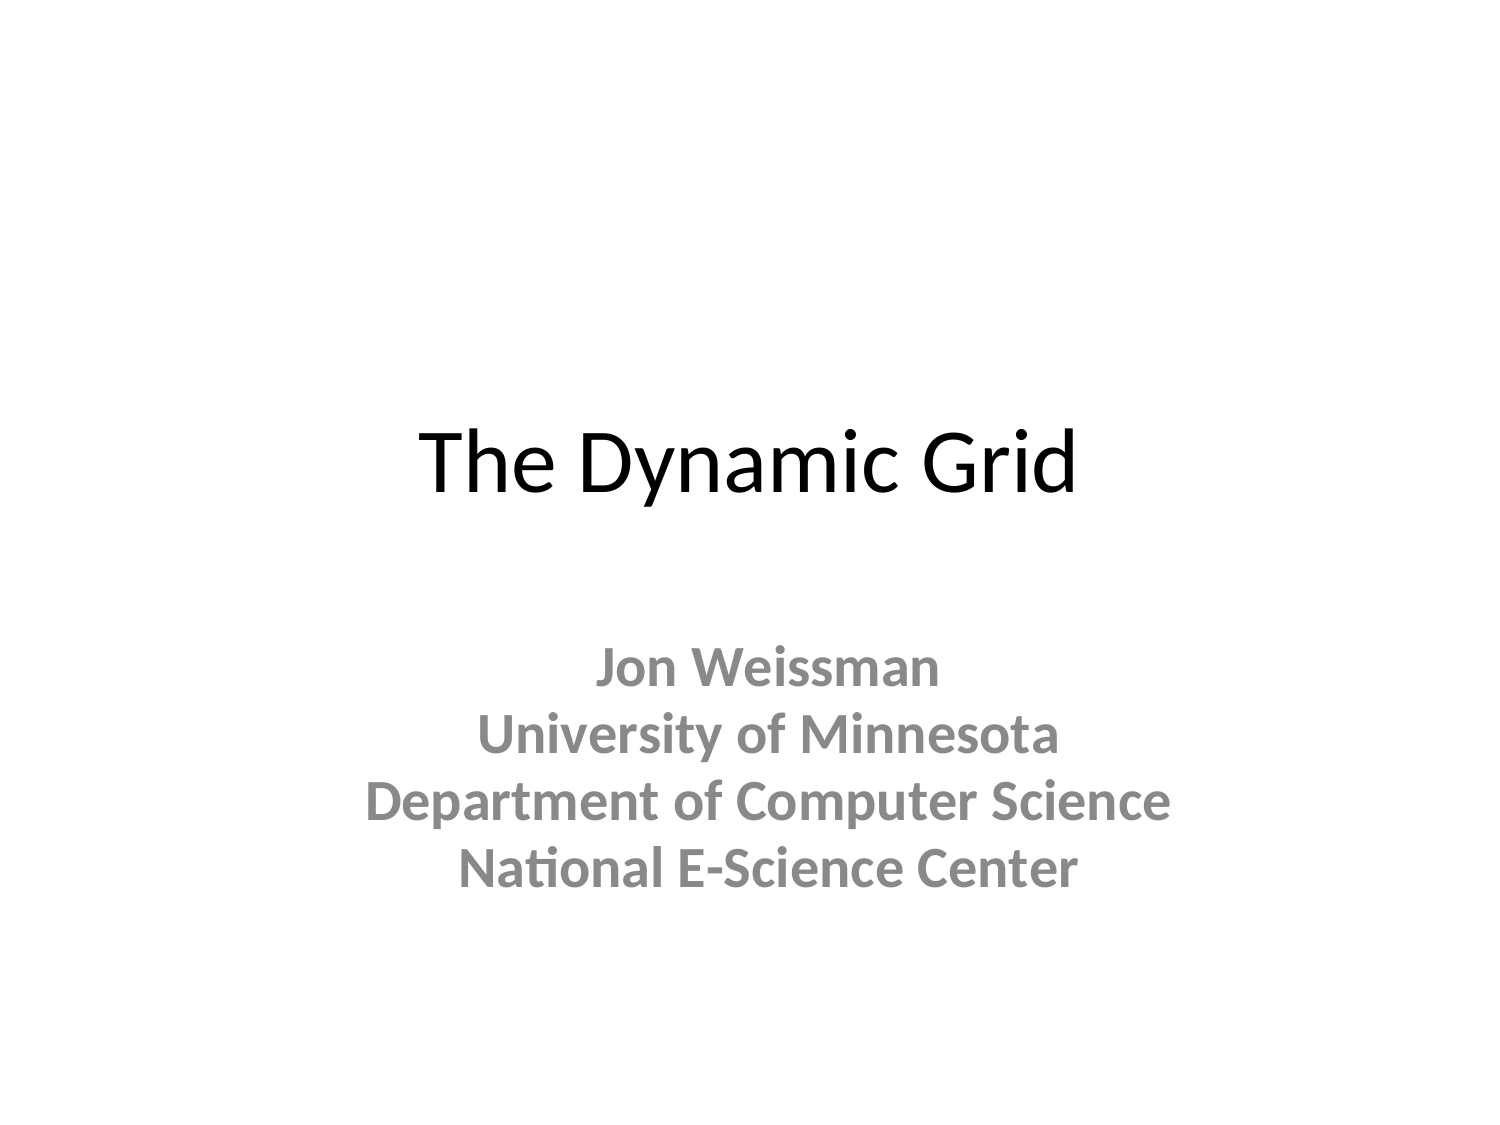

# The Dynamic Grid
Jon Weissman
University of Minnesota
Department of Computer Science
National E-Science Center